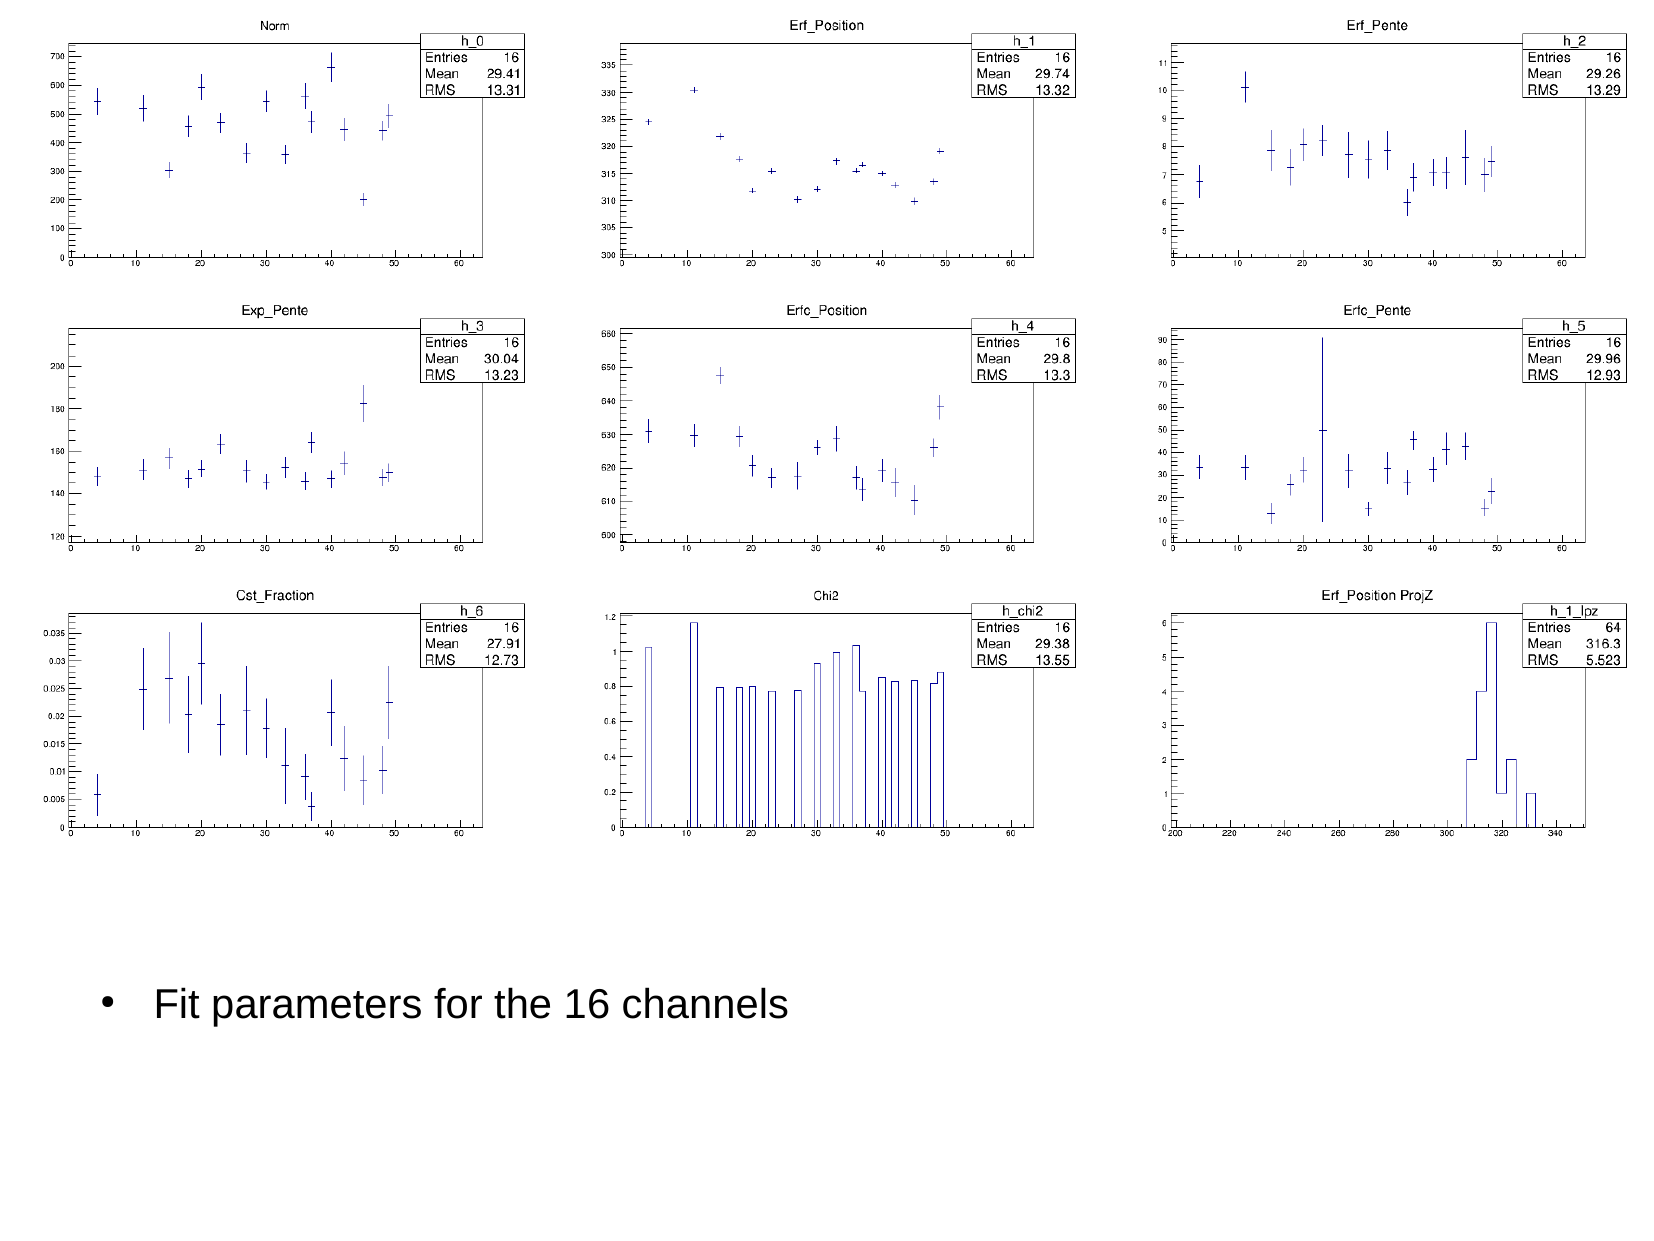

# Fit parameters for the 16 channels